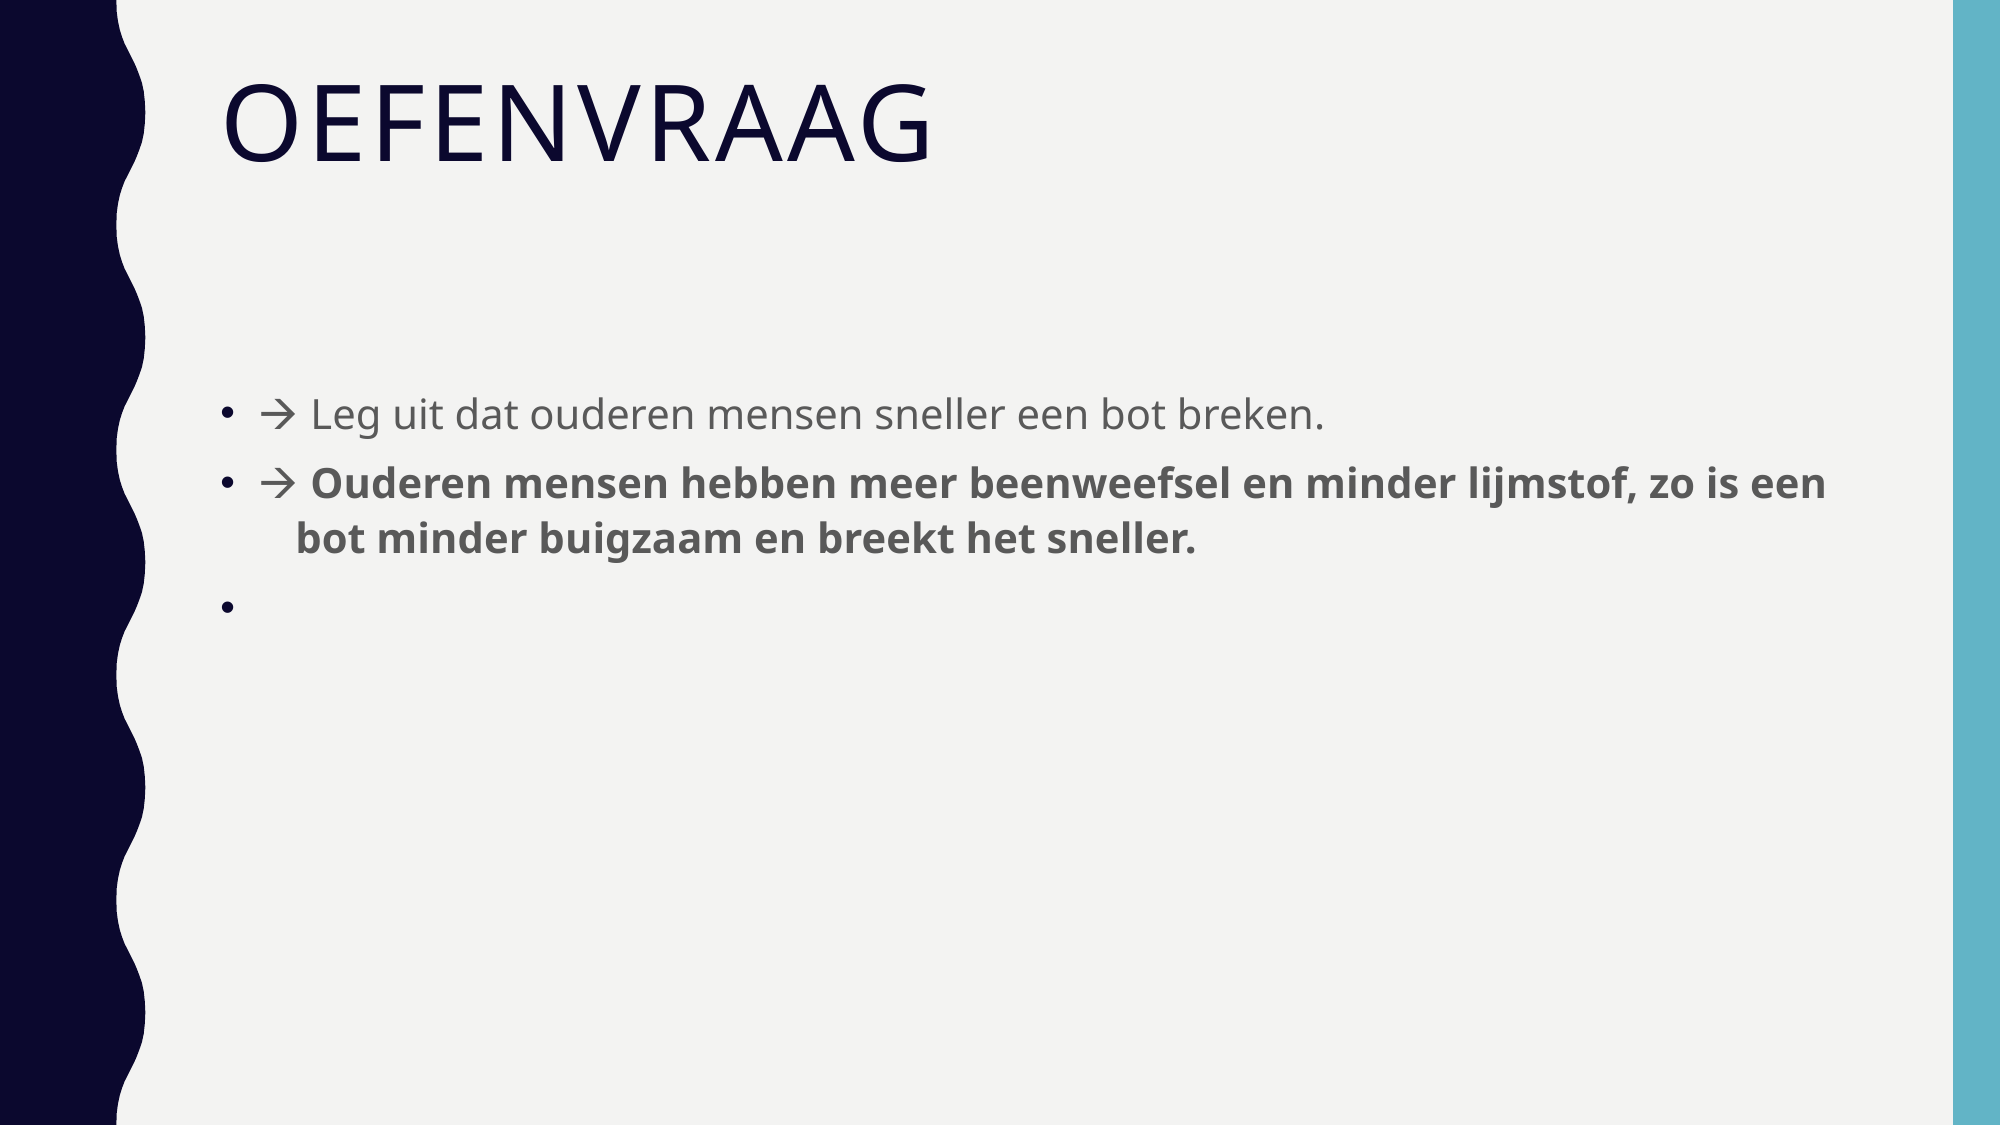

# Oefenvraag
 Leg uit dat ouderen mensen sneller een bot breken.
 Ouderen mensen hebben meer beenweefsel en minder lijmstof, zo is een bot minder buigzaam en breekt het sneller.